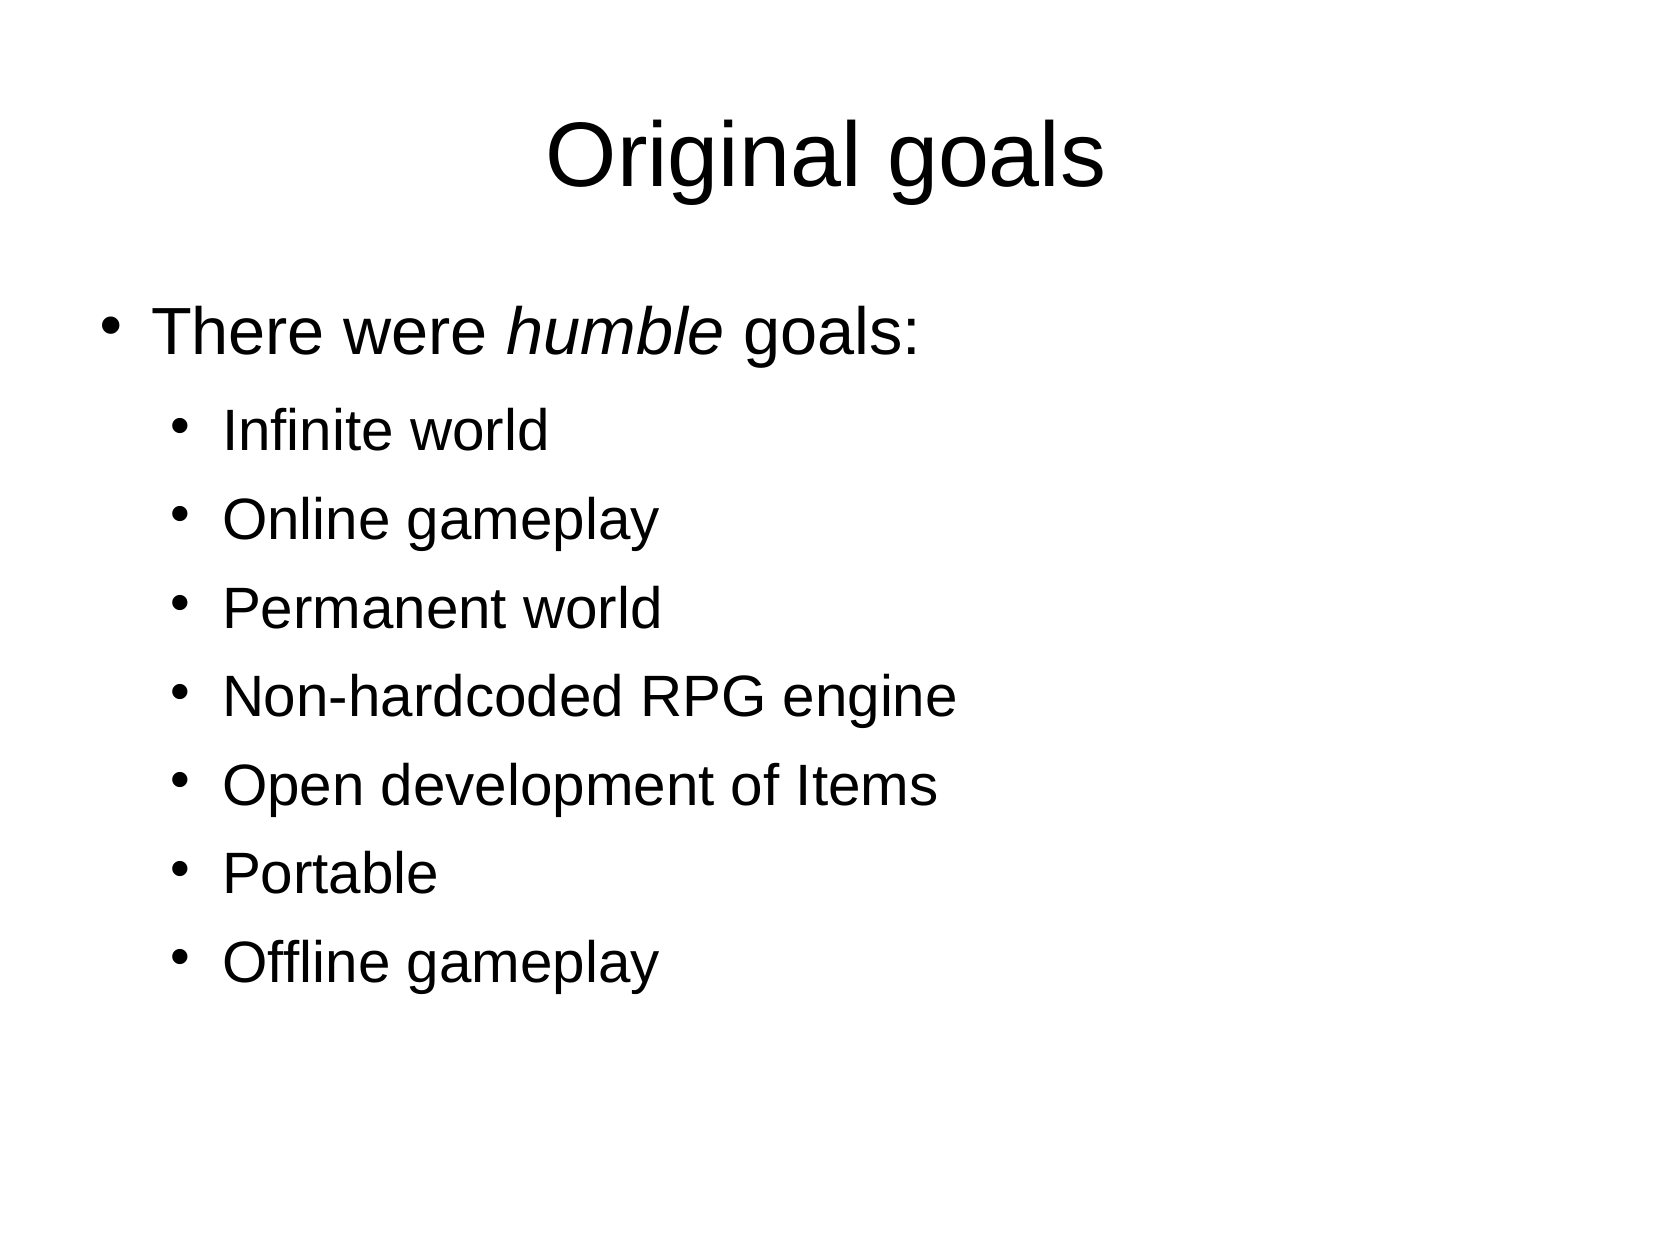

# Original goals
There were humble goals:
Infinite world
Online gameplay
Permanent world
Non-hardcoded RPG engine
Open development of Items
Portable
Offline gameplay